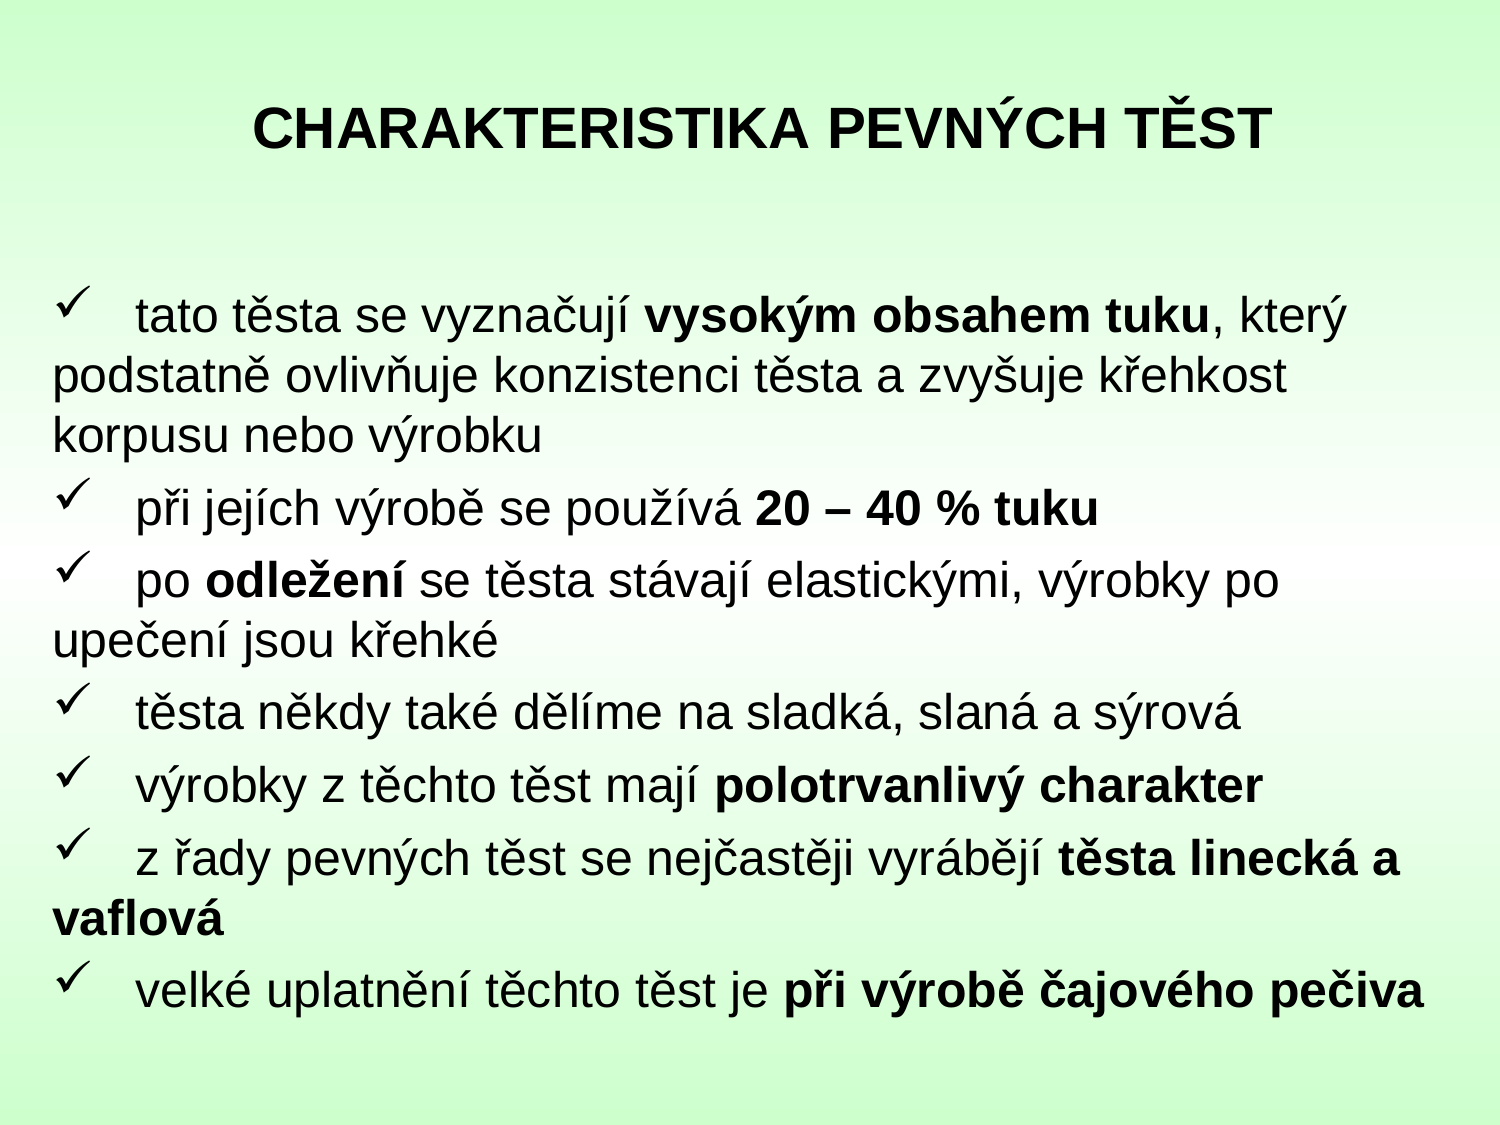

# CHARAKTERISTIKA PEVNÝCH TĚST
 tato těsta se vyznačují vysokým obsahem tuku, který podstatně ovlivňuje konzistenci těsta a zvyšuje křehkost korpusu nebo výrobku
 při jejích výrobě se používá 20 – 40 % tuku
 po odležení se těsta stávají elastickými, výrobky po upečení jsou křehké
 těsta někdy také dělíme na sladká, slaná a sýrová
 výrobky z těchto těst mají polotrvanlivý charakter
 z řady pevných těst se nejčastěji vyrábějí těsta linecká a vaflová
 velké uplatnění těchto těst je při výrobě čajového pečiva